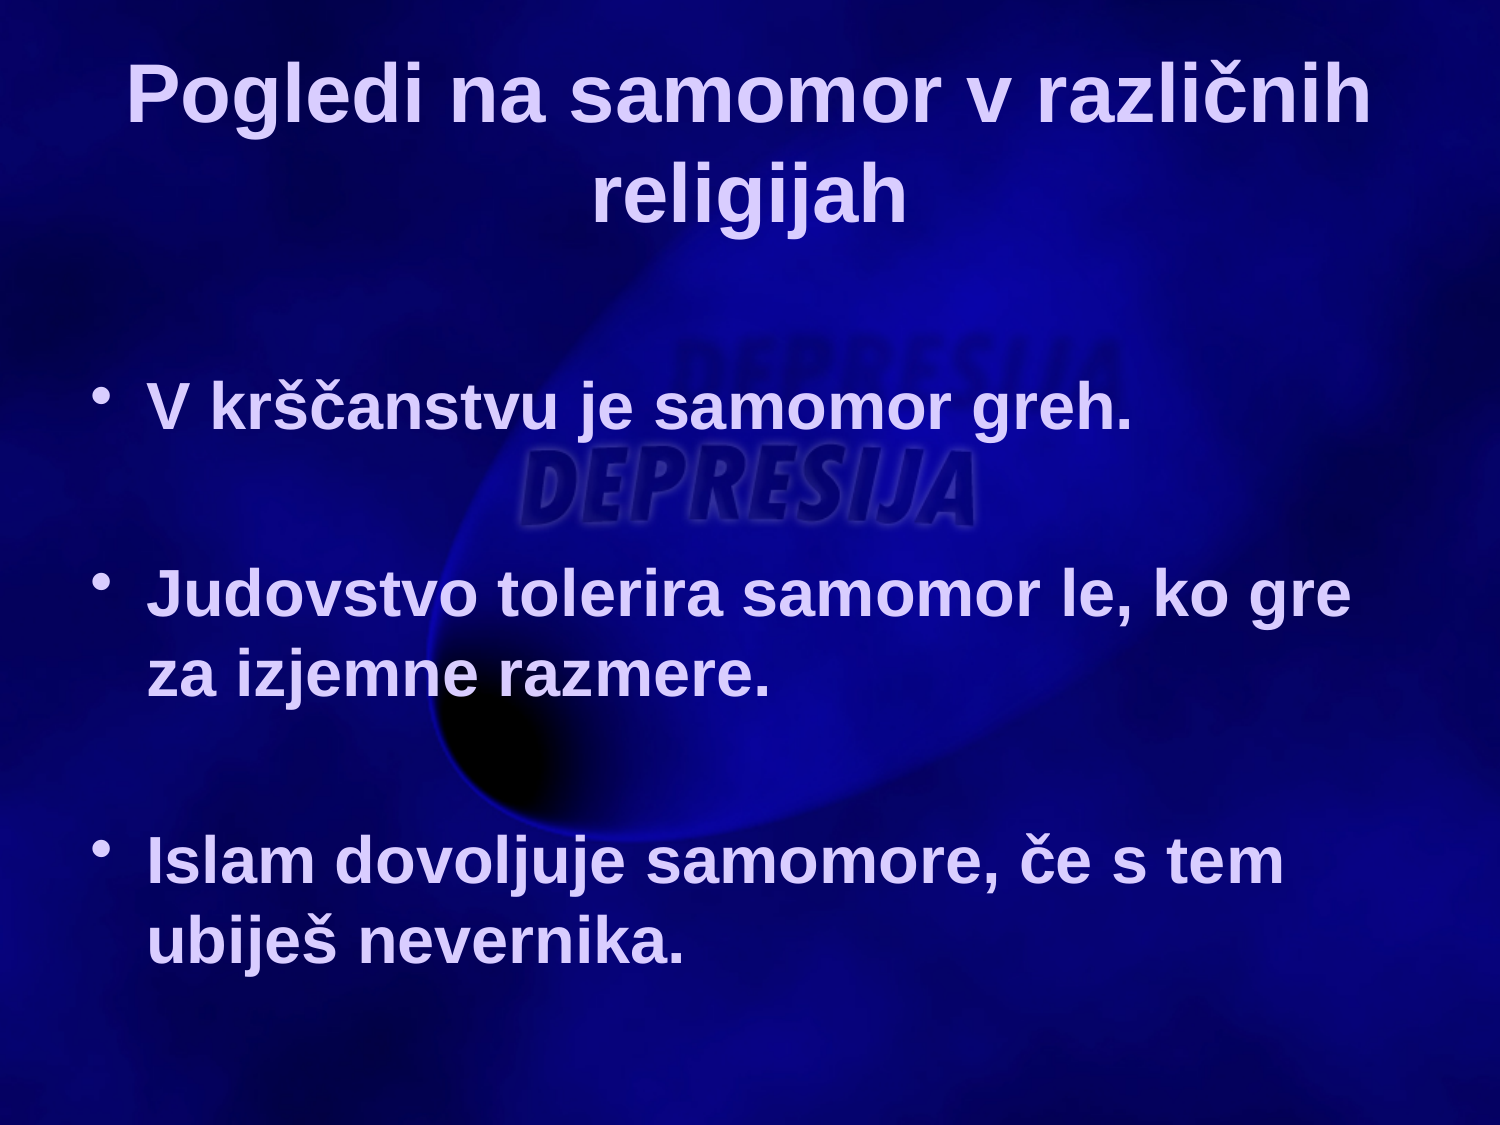

# Pogledi na samomor v različnih religijah
V krščanstvu je samomor greh.
Judovstvo tolerira samomor le, ko gre za izjemne razmere.
Islam dovoljuje samomore, če s tem ubiješ nevernika.